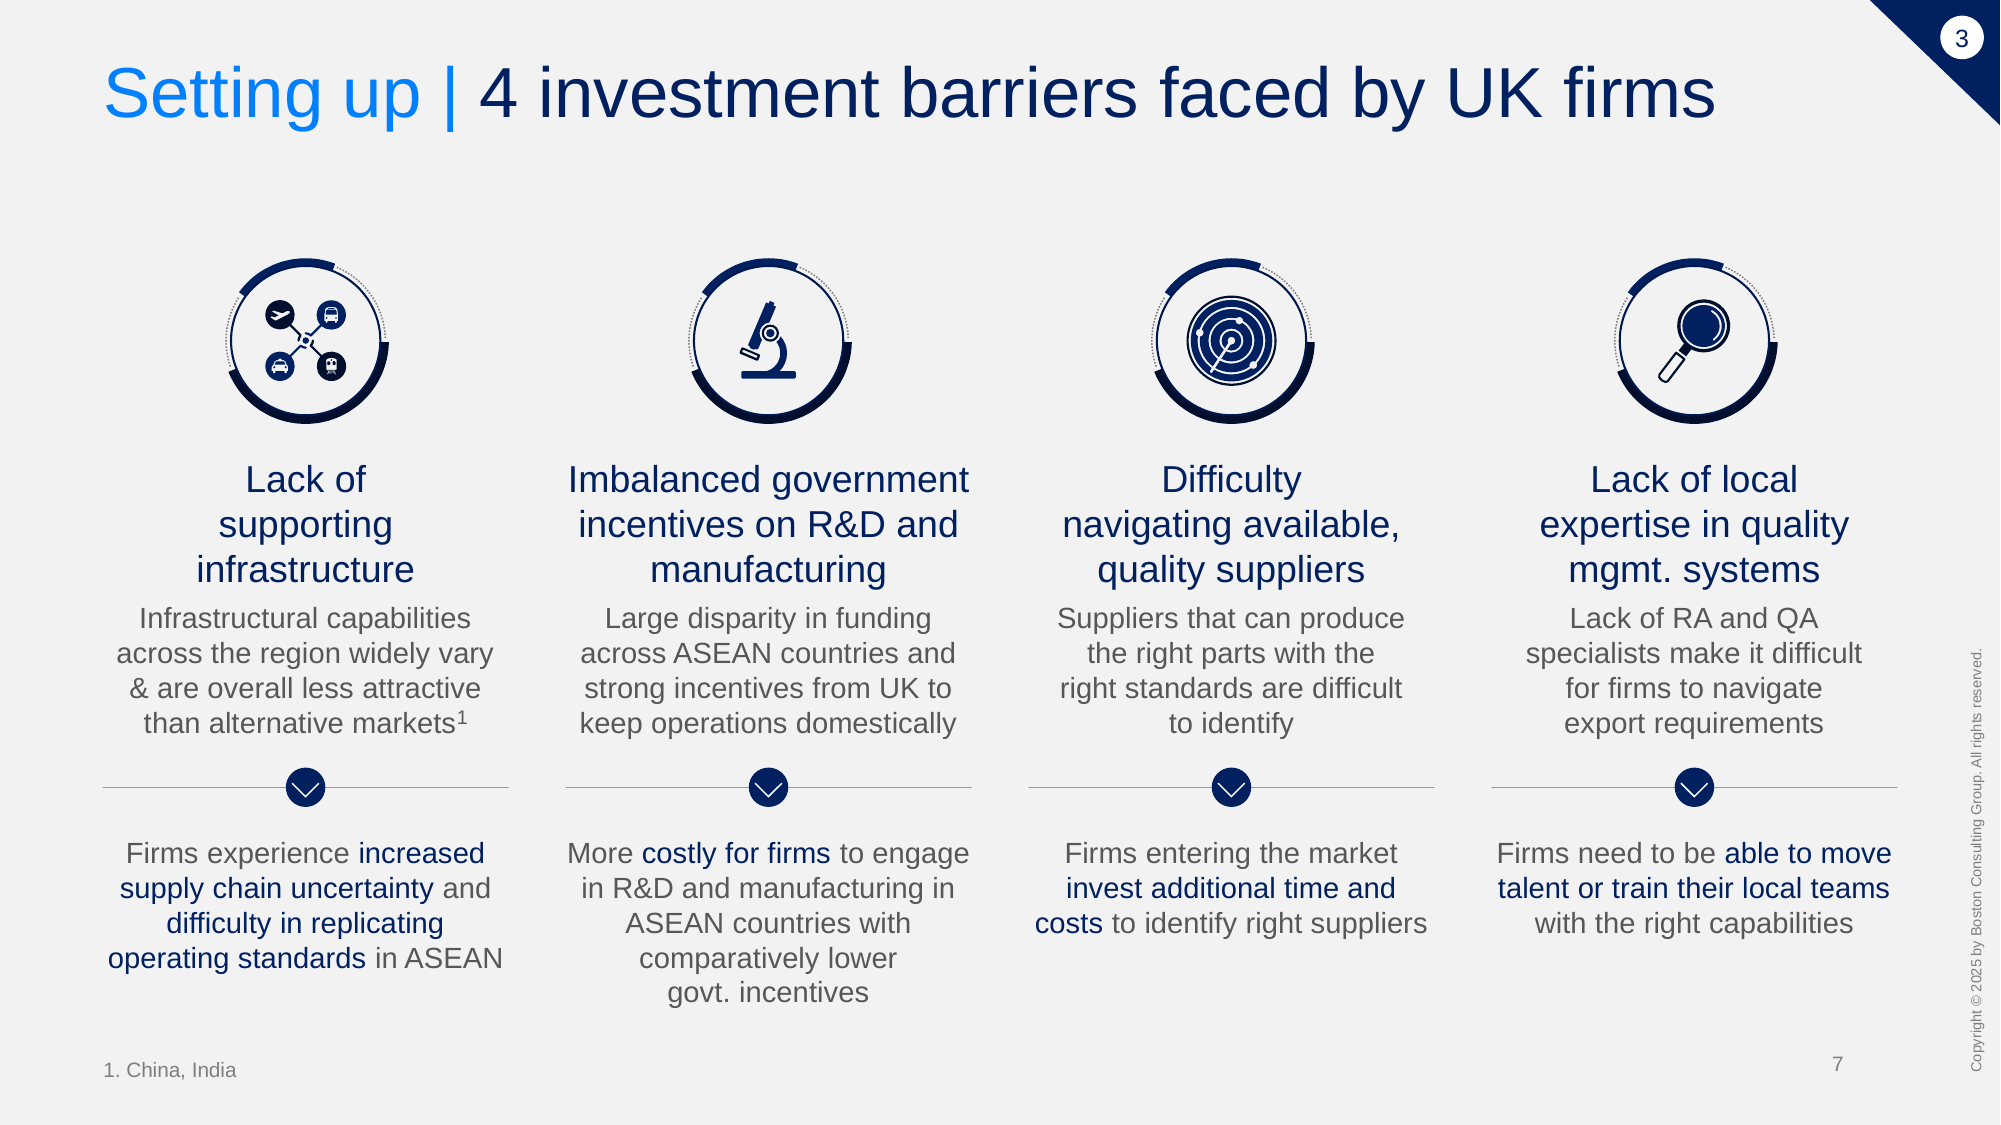

3
# Setting up | 4 investment barriers faced by UK firms
Lack of
supporting
infrastructure
Imbalanced government incentives on R&D and manufacturing
Difficulty
navigating available,
quality suppliers
Lack of local
expertise in quality mgmt. systems
Infrastructural capabilities across the region widely vary & are overall less attractive than alternative markets1
Large disparity in funding across ASEAN countries and strong incentives from UK to keep operations domestically
Suppliers that can produce
the right parts with the
right standards are difficult
to identify
Lack of RA and QA
specialists make it difficult
for firms to navigate
export requirements
Firms experience increased supply chain uncertainty and difficulty in replicating operating standards in ASEAN
More costly for firms to engage in R&D and manufacturing in ASEAN countries with comparatively lower
govt. incentives
Firms entering the market invest additional time and costs to identify right suppliers
Firms need to be able to move talent or train their local teams with the right capabilities
1. China, India